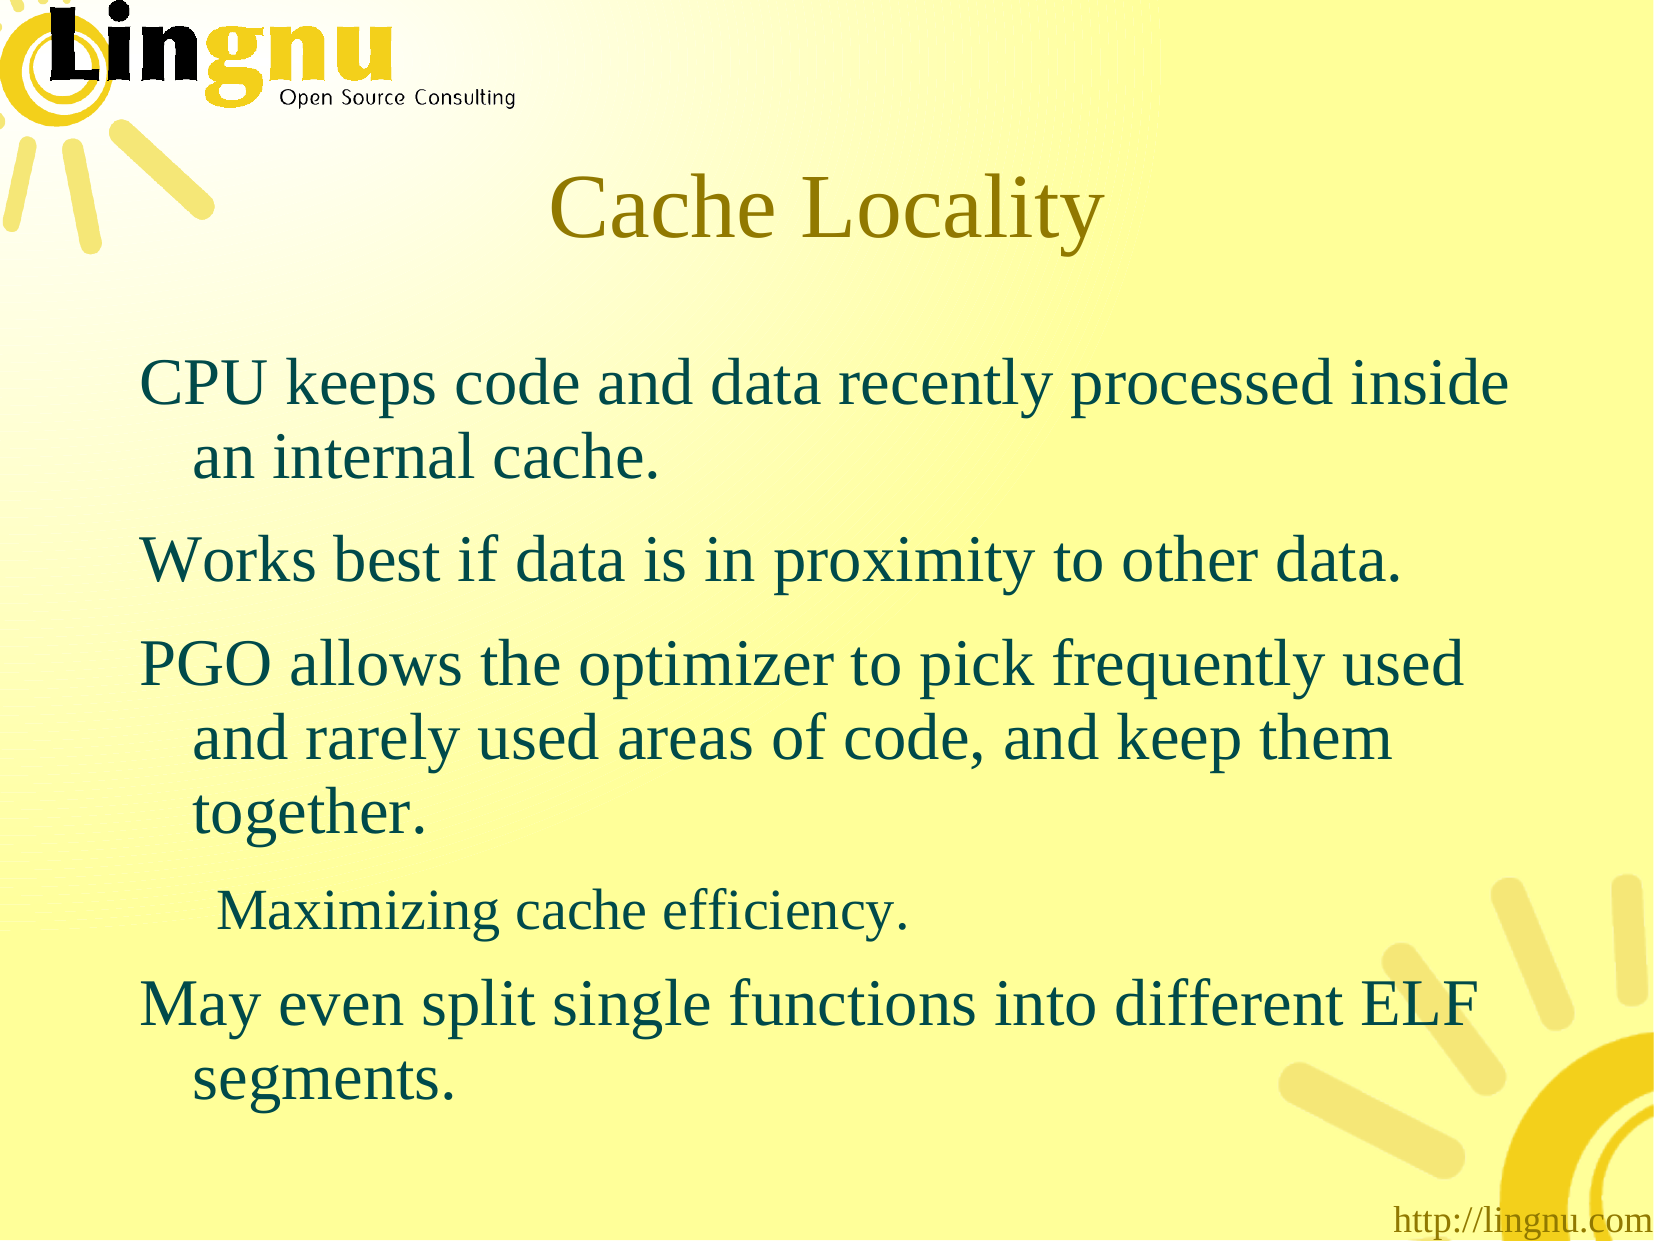

# Cache Locality
CPU keeps code and data recently processed inside an internal cache.
Works best if data is in proximity to other data.
PGO allows the optimizer to pick frequently used and rarely used areas of code, and keep them together.
Maximizing cache efficiency.
May even split single functions into different ELF segments.